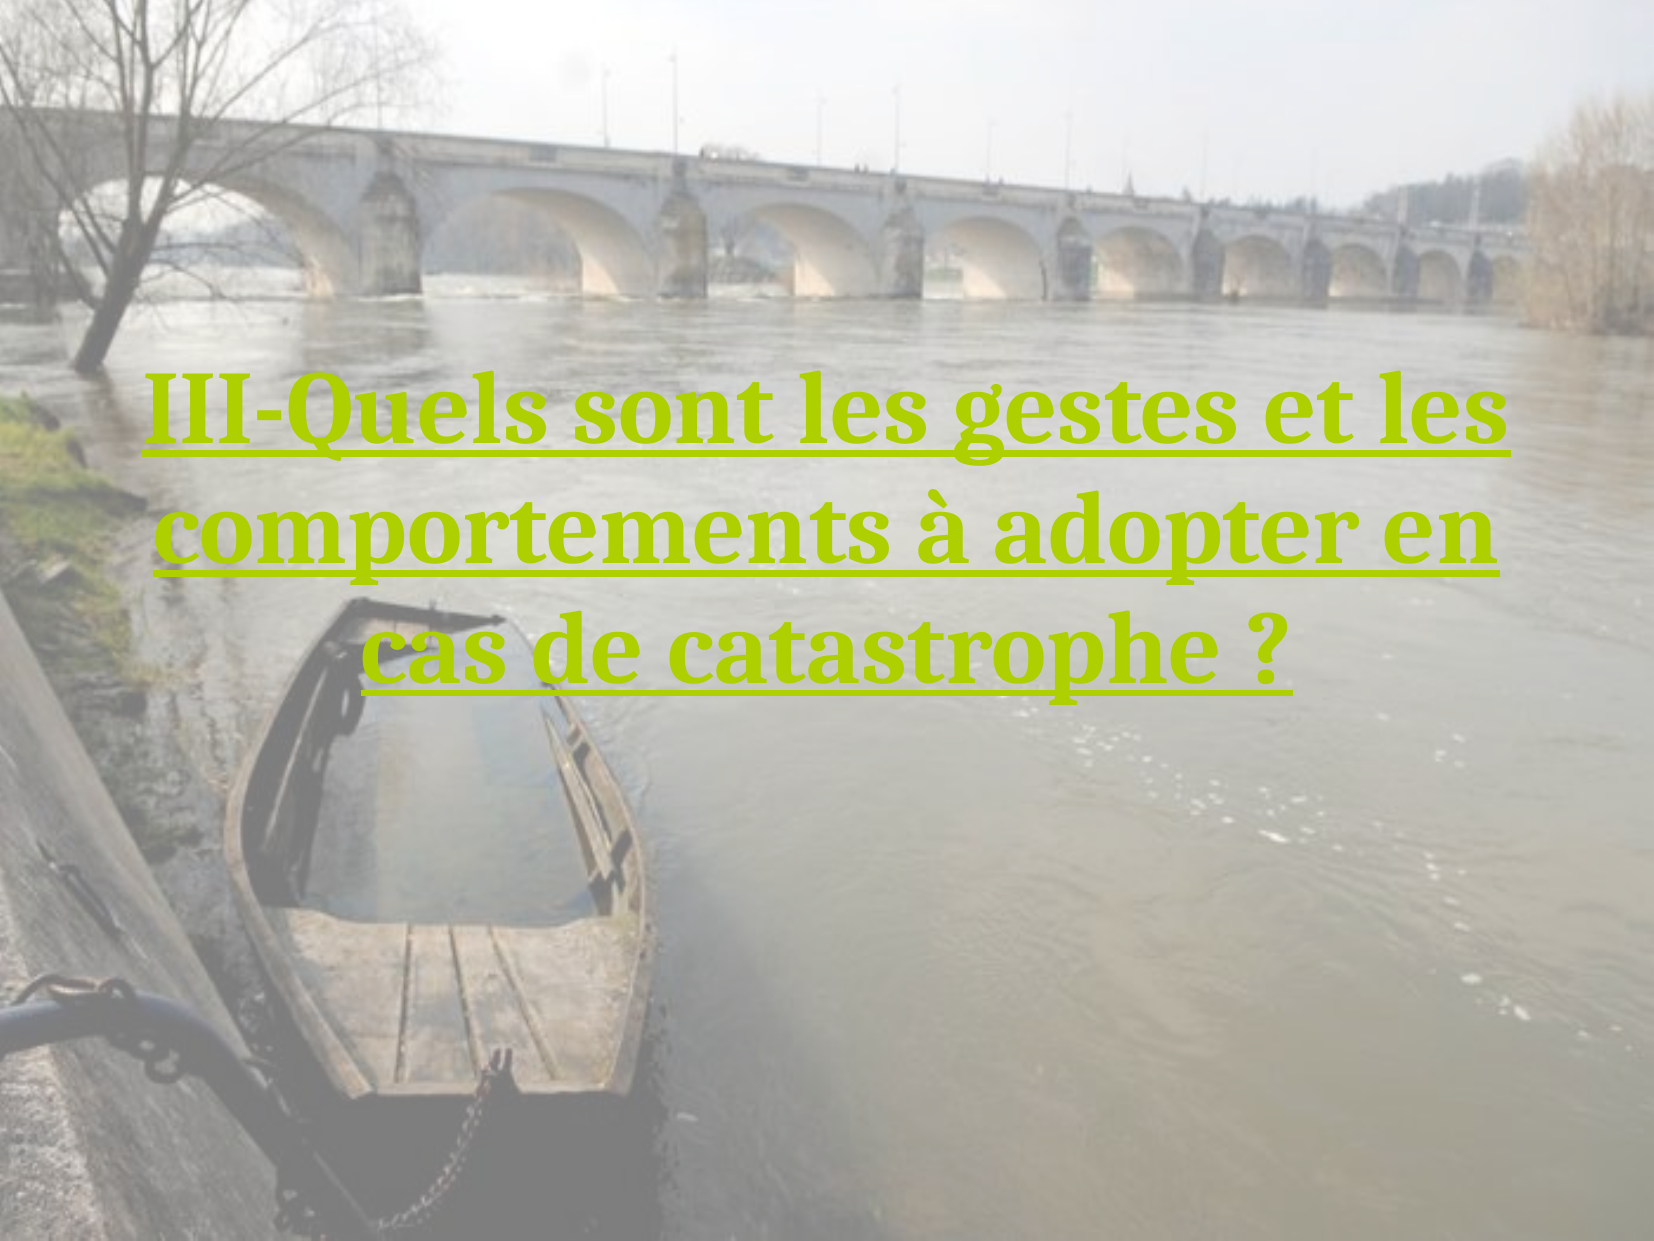

# III-Quels sont les gestes et les comportements à adopter en cas de catastrophe ?